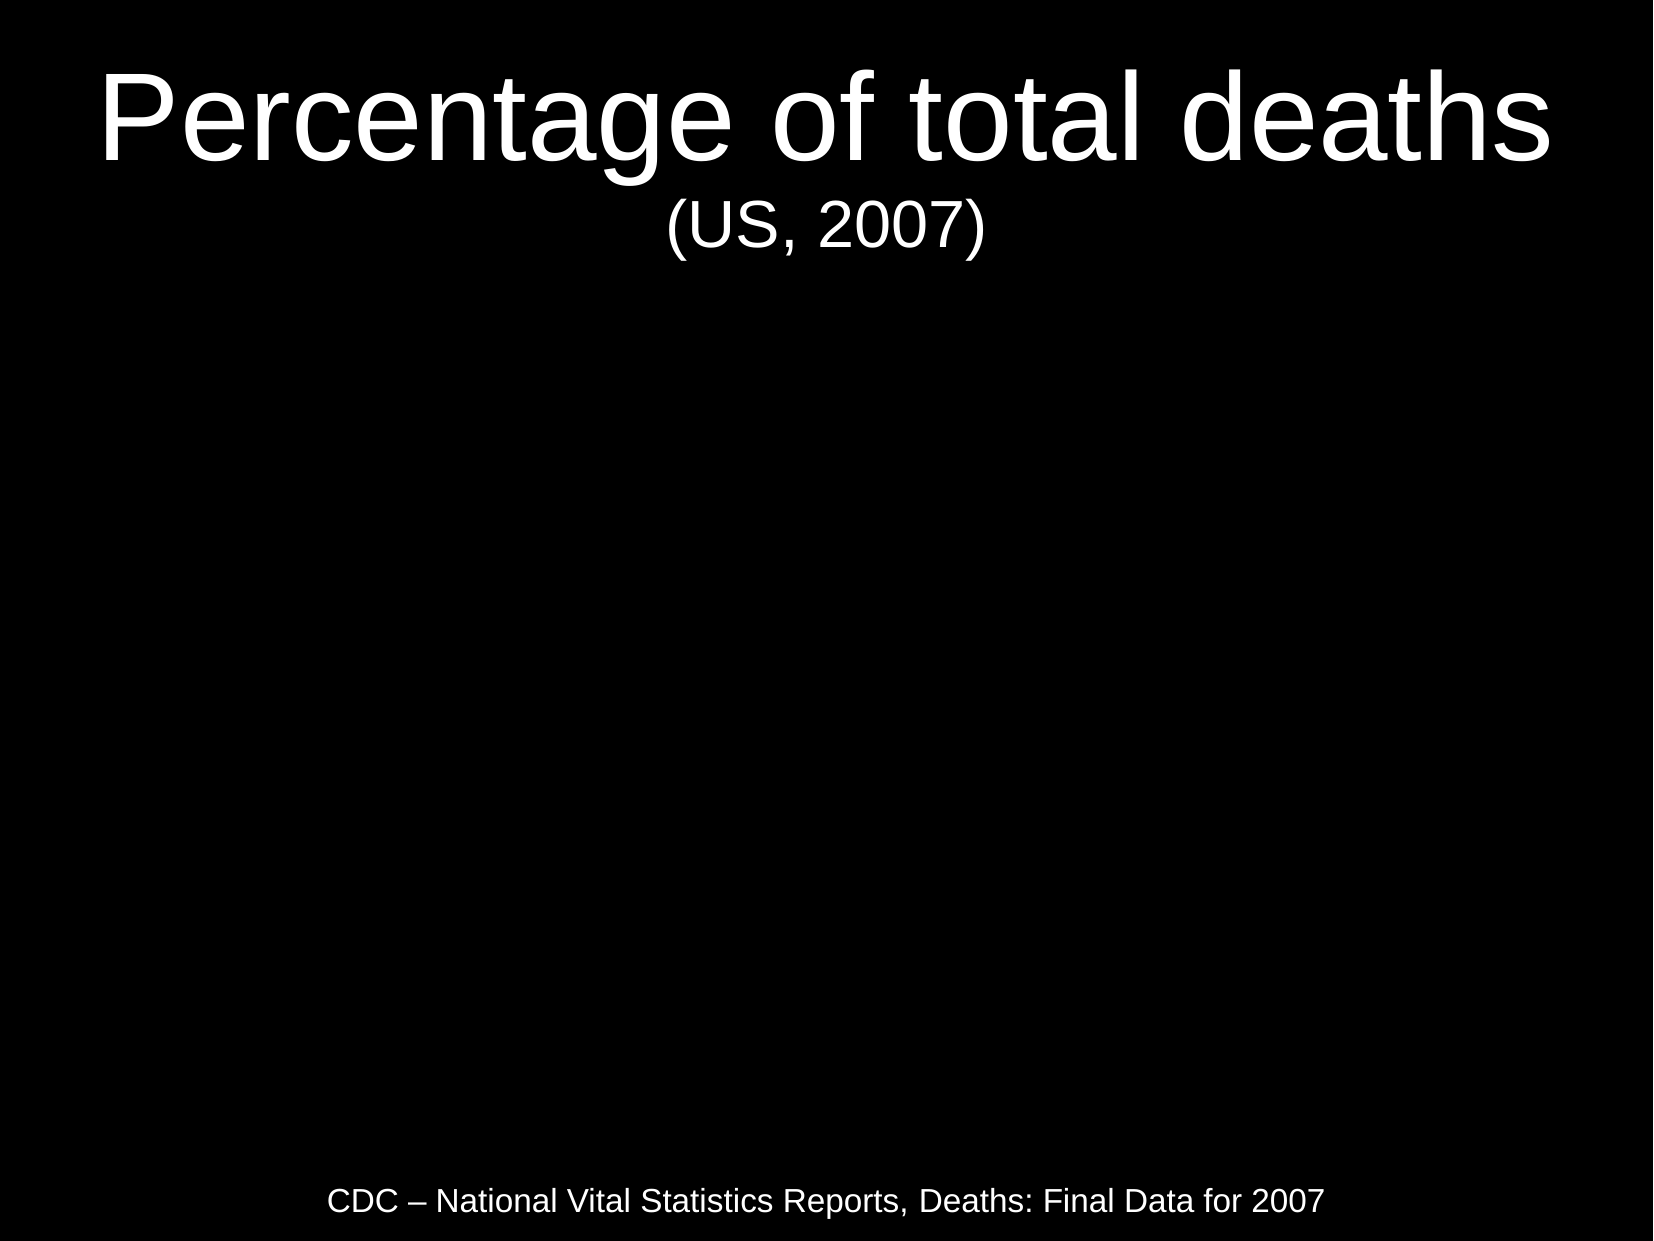

# Percentage of total deaths (US, 2007)
| Heart disease | 25.4% |
| --- | --- |
| Cancer | 23.2% |
| Accidents | 5.1% |
| Suicide | 1.4% |
| Homicide | 0.8% |
CDC – National Vital Statistics Reports, Deaths: Final Data for 2007